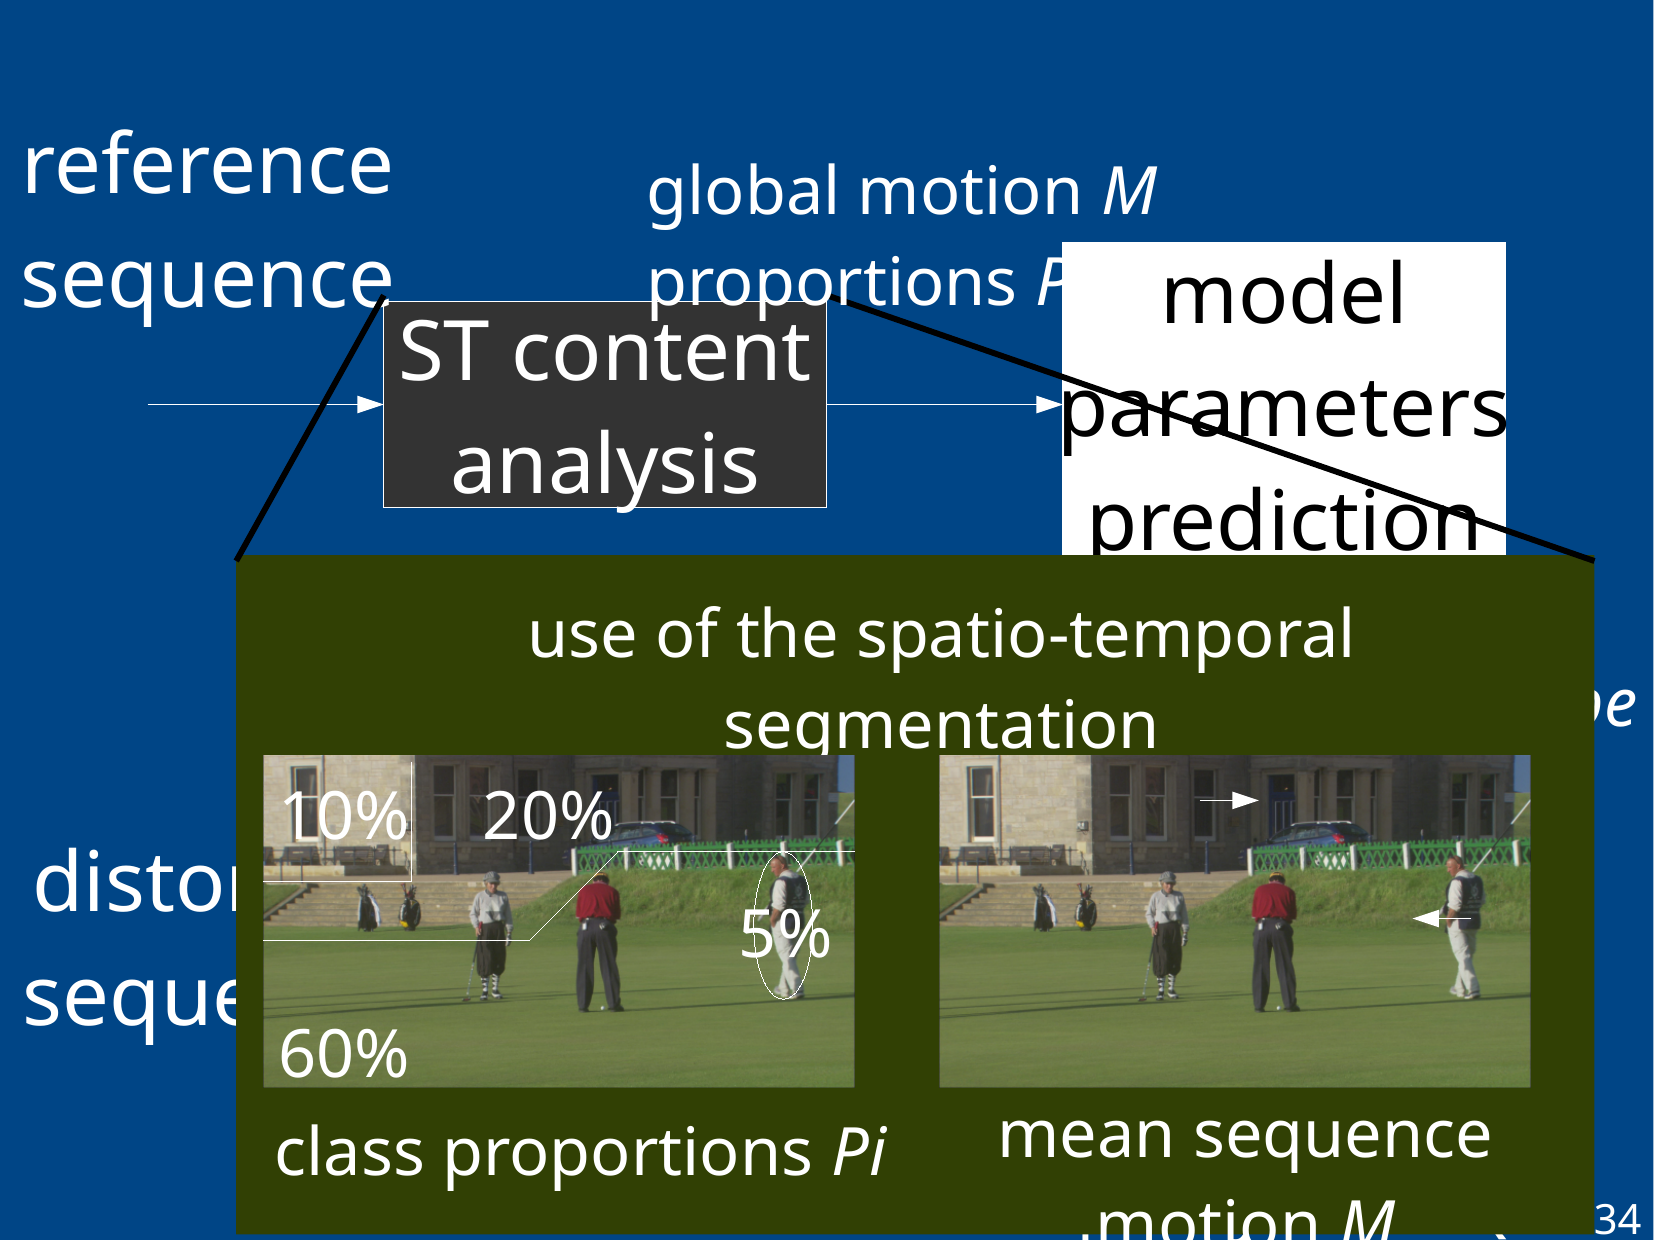

reference
sequence
global motion M
proportions Pi
model
parameters
prediction
ST content
analysis
use of the spatio-temporal
segmentation
offset, slope
10%
20%
5%
60%
class proportions Pi
distorted
sequence
bitrate B
quality
model
mean sequence
motion M
quality score Q
34